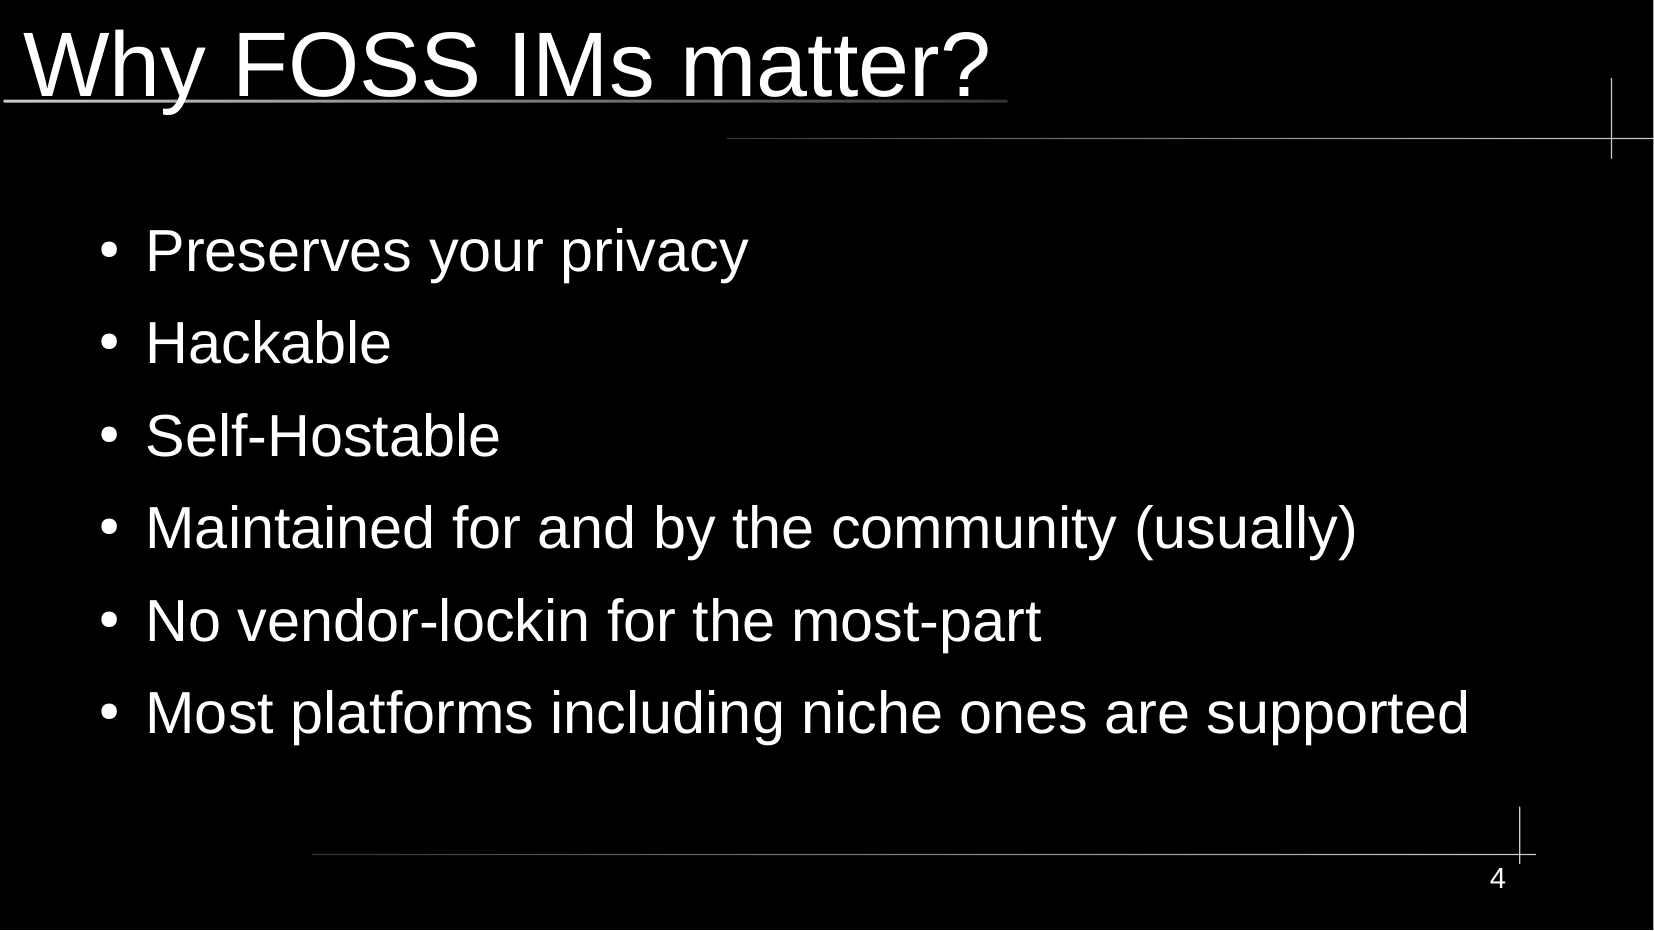

# Why FOSS IMs matter?
Preserves your privacy
Hackable
Self-Hostable
Maintained for and by the community (usually)
No vendor-lockin for the most-part
Most platforms including niche ones are supported
4